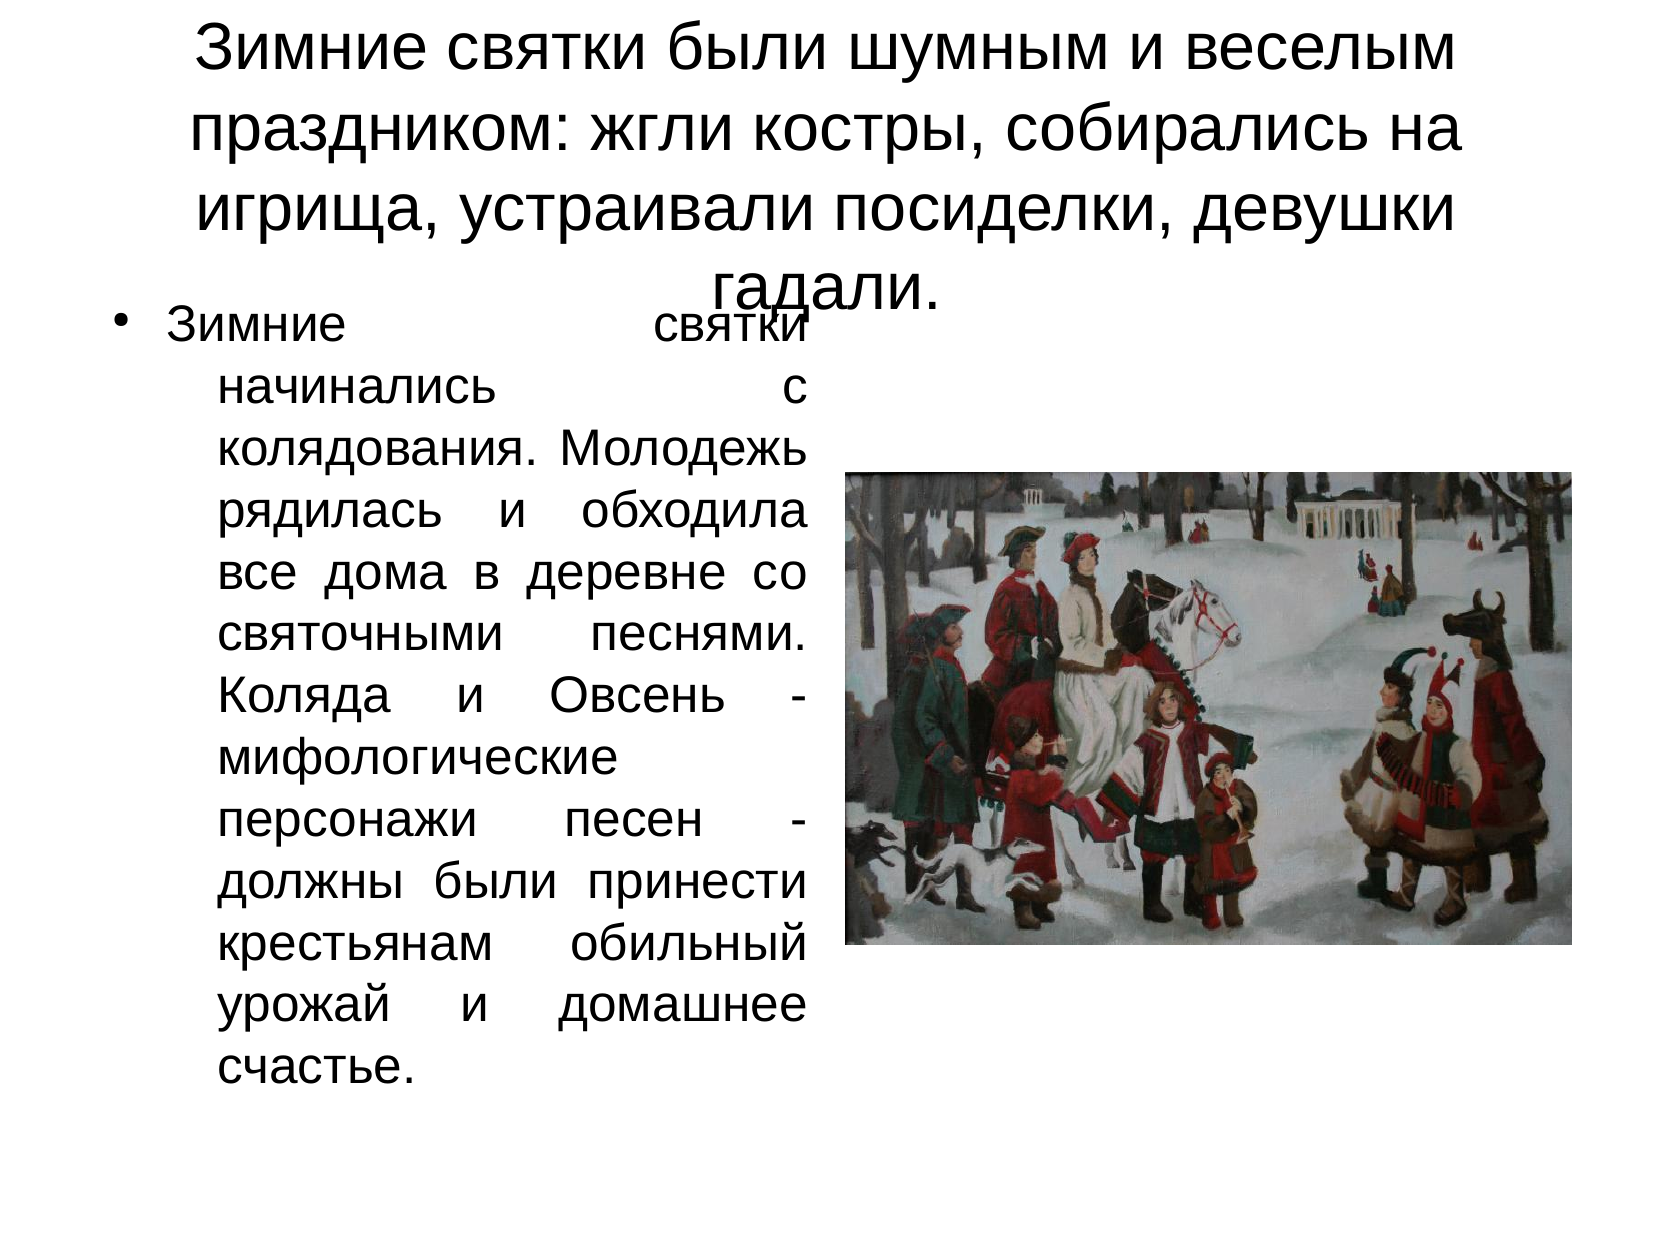

# Зимние святки были шумным и веселым праздником: жгли костры, собирались на игрища, устраивали посиделки, девушки гадали.
Зимние святки начинались с колядования. Молодежь рядилась и обходила все дома в деревне со святочными песнями. Коляда и Овсень - мифологические персонажи песен - должны были принести крестьянам обильный урожай и домашнее счастье.